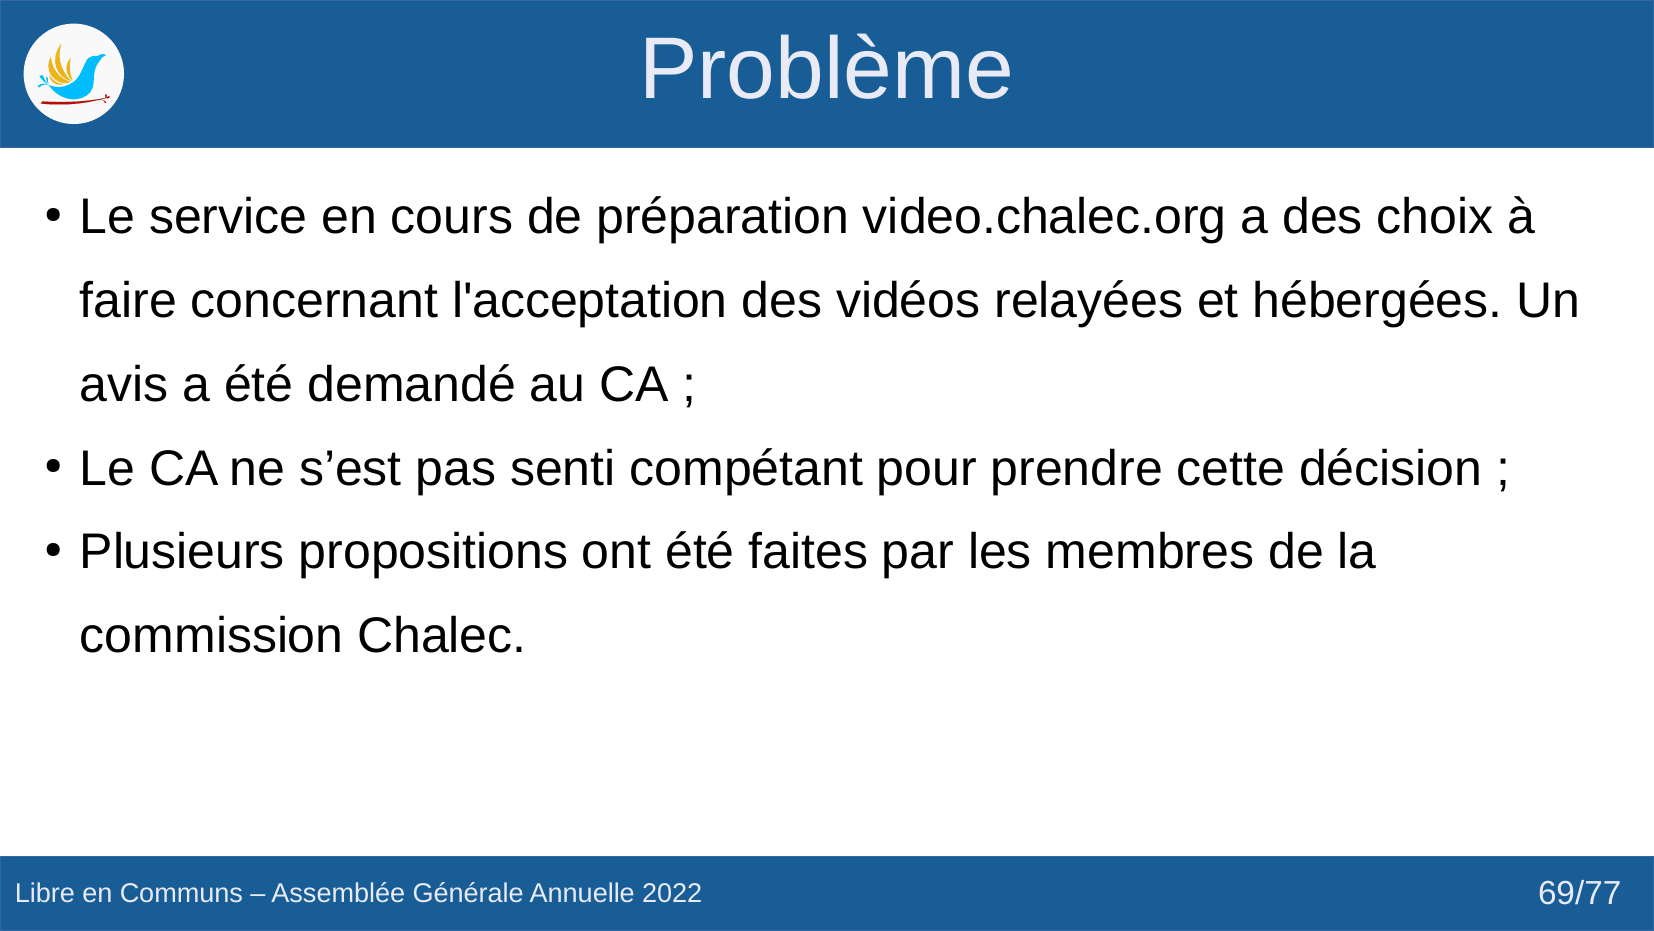

Problème
Le service en cours de préparation video.chalec.org a des choix à faire concernant l'acceptation des vidéos relayées et hébergées. Un avis a été demandé au CA ;
Le CA ne s’est pas senti compétant pour prendre cette décision ;
Plusieurs propositions ont été faites par les membres de la commission Chalec.
Libre en Communs – Assemblée Générale Annuelle 2022